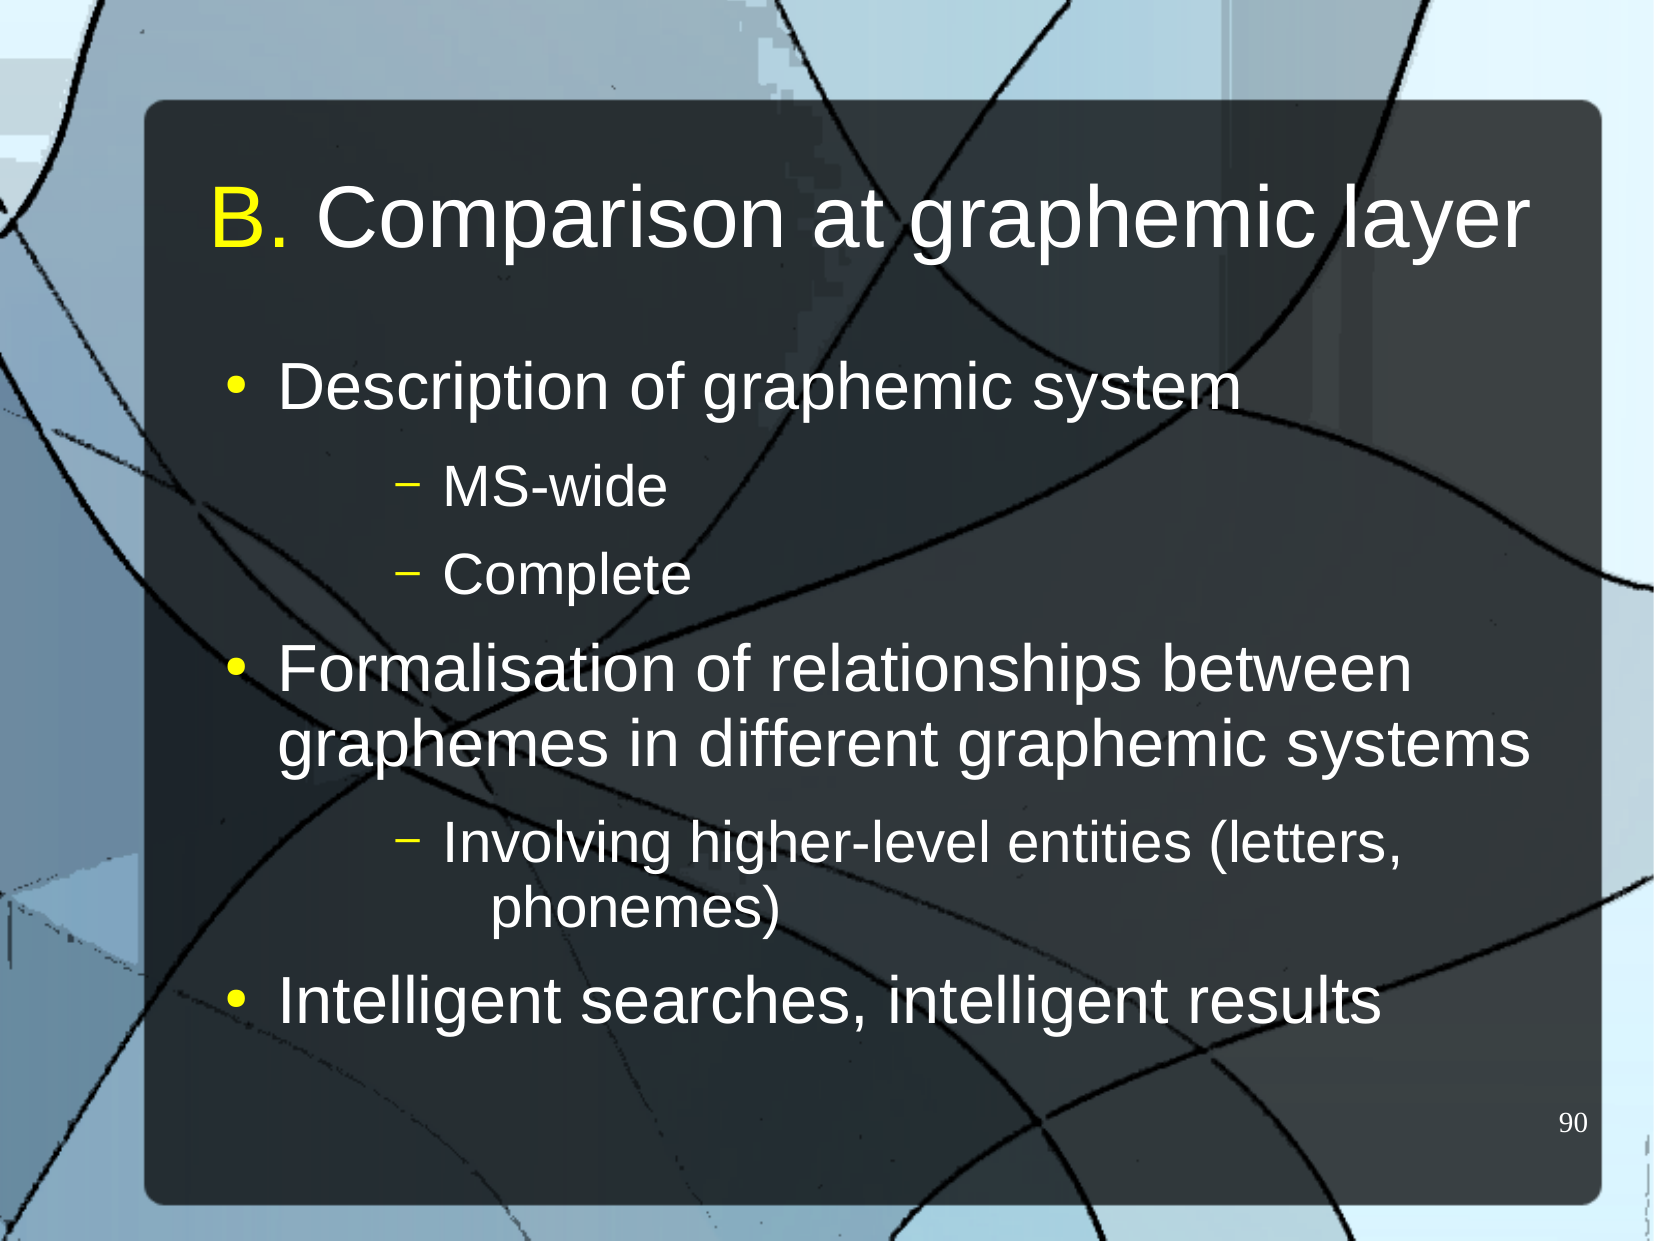

# B. Comparison at graphemic layer
Description of graphemic system
MS-wide
Complete
Formalisation of relationships between graphemes in different graphemic systems
Involving higher-level entities (letters, phonemes)
Intelligent searches, intelligent results
90